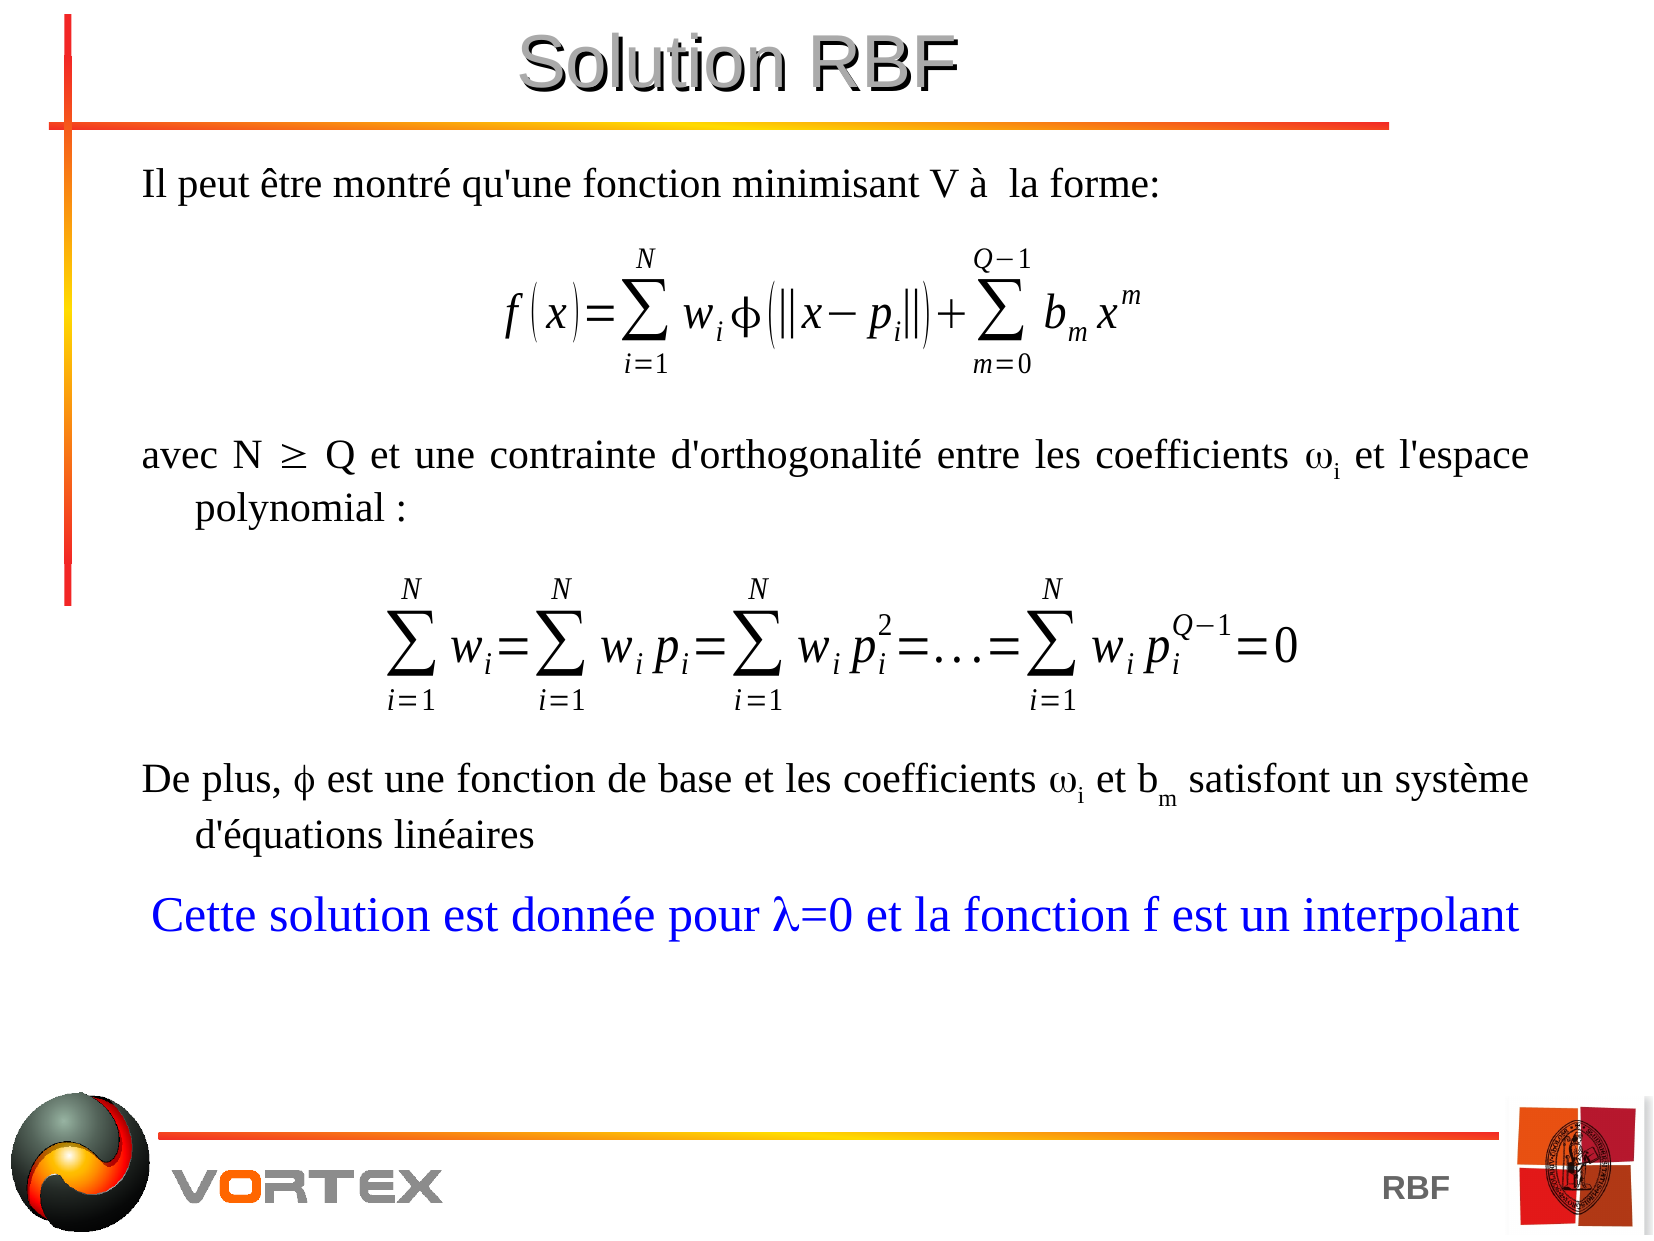

# Solution RBF
Il peut être montré qu'une fonction minimisant V à la forme:
avec N  Q et une contrainte d'orthogonalité entre les coefficients i et l'espace polynomial :
De plus,  est une fonction de base et les coefficients i et bm satisfont un système d'équations linéaires
Cette solution est donnée pour =0 et la fonction f est un interpolant